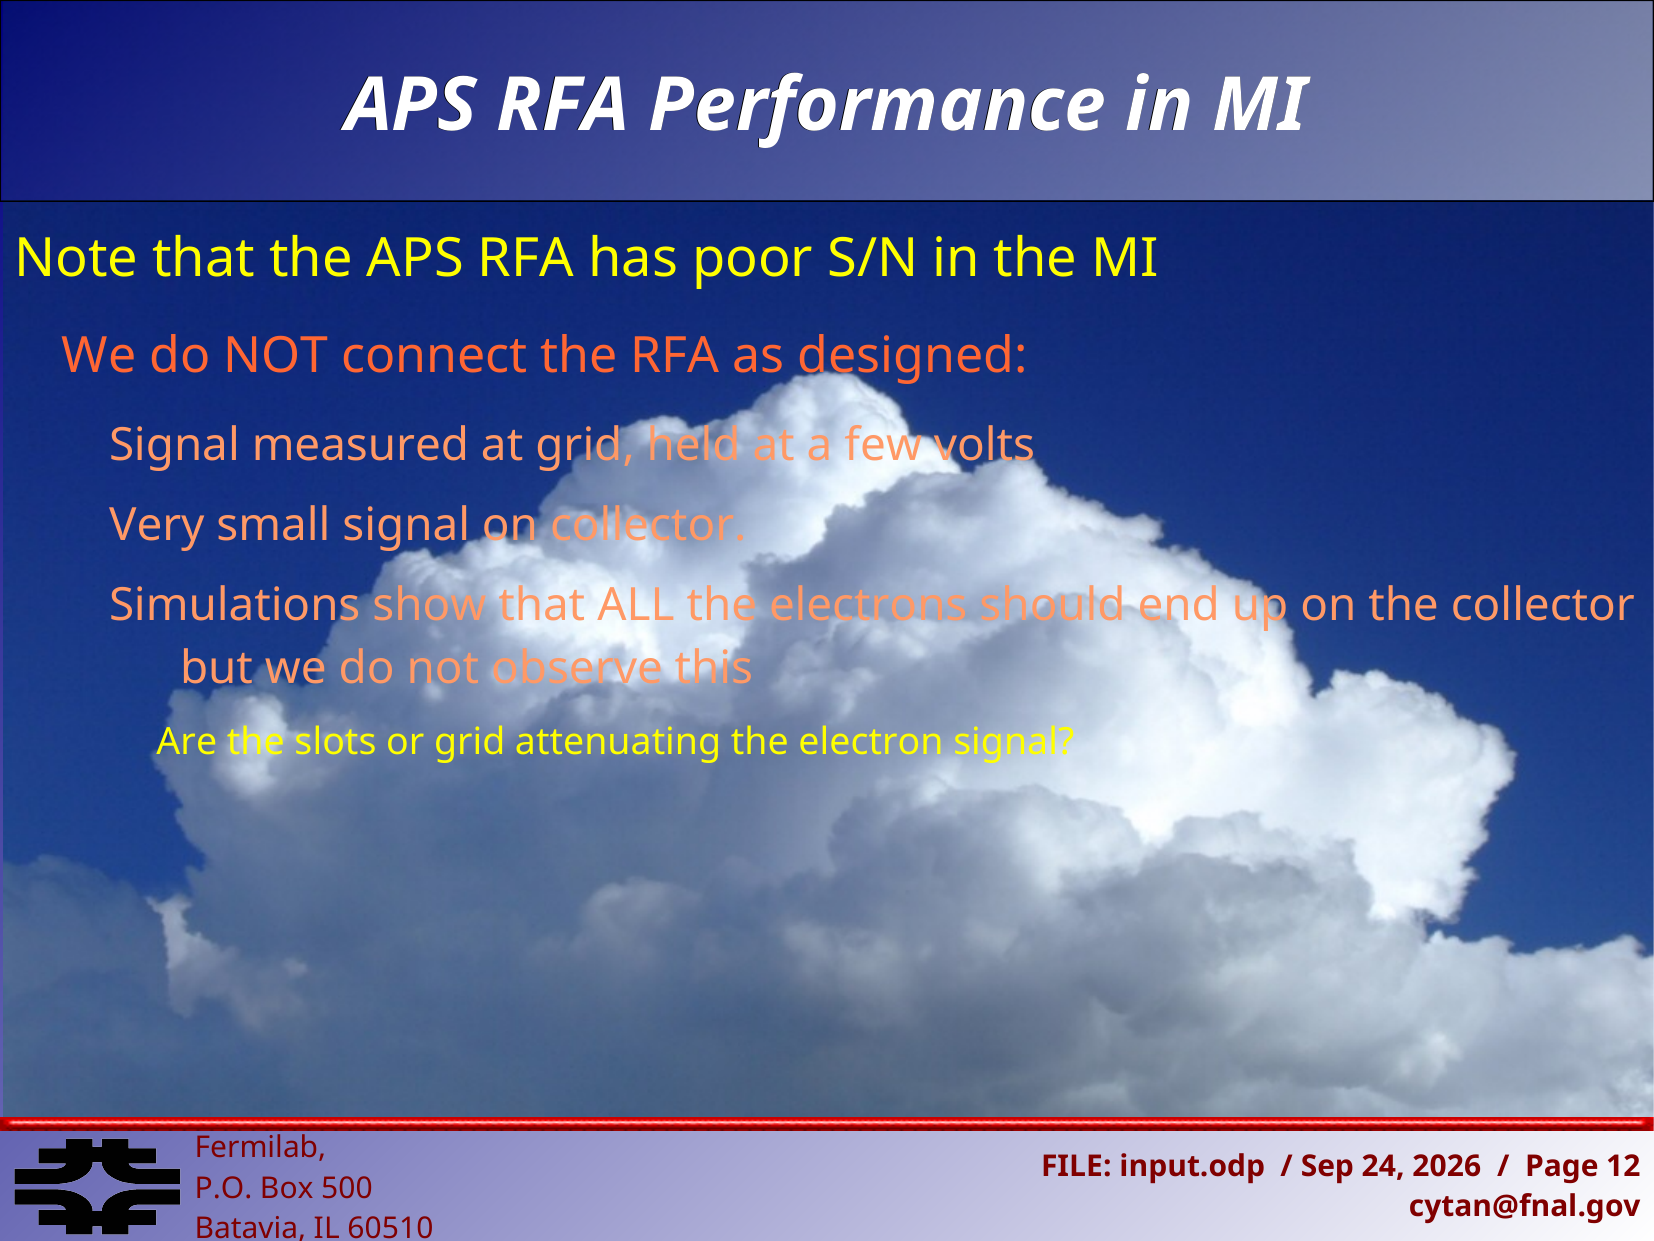

# APS RFA Performance in MI
Note that the APS RFA has poor S/N in the MI
We do NOT connect the RFA as designed:
Signal measured at grid, held at a few volts
Very small signal on collector.
Simulations show that ALL the electrons should end up on the collector but we do not observe this
Are the slots or grid attenuating the electron signal?